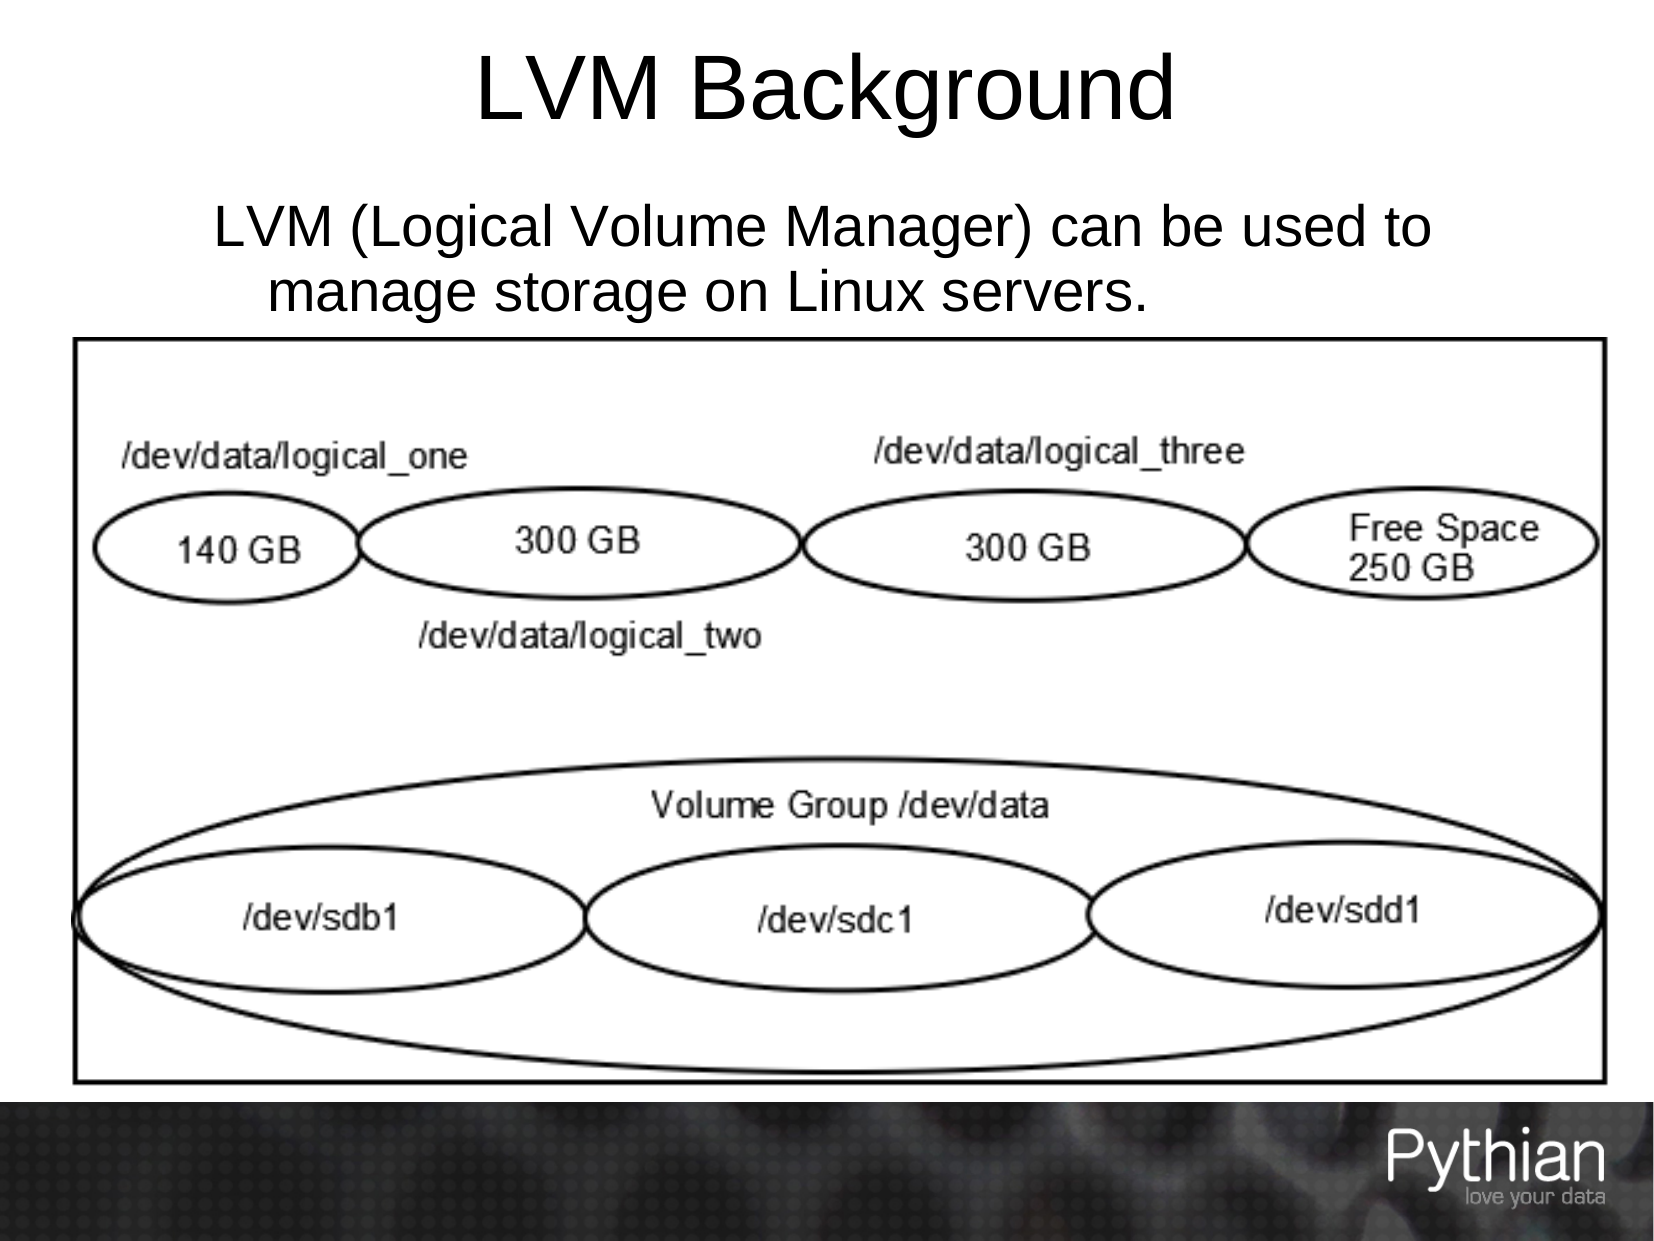

# LVM Background
LVM (Logical Volume Manager) can be used to manage storage on Linux servers.